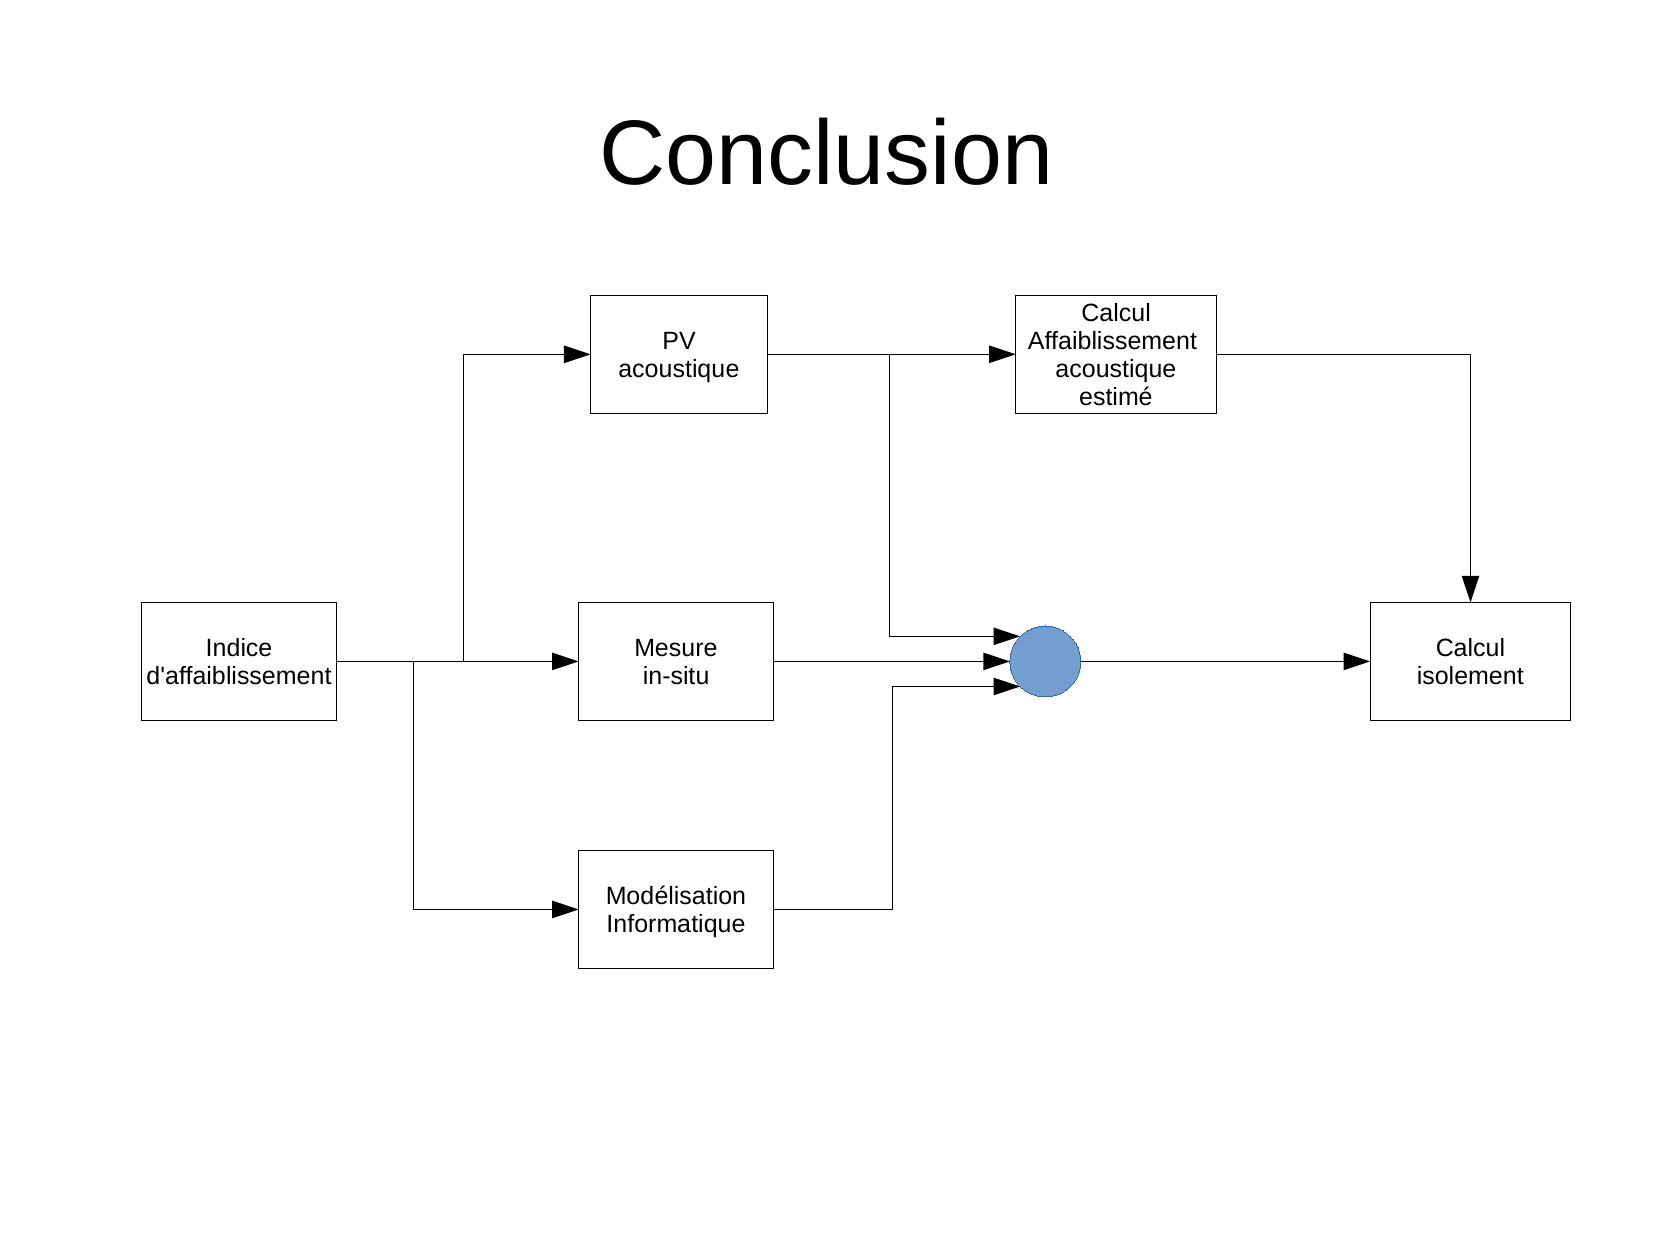

# Conclusion
PV
acoustique
Calcul
Affaiblissement
acoustique
estimé
Indice
d'affaiblissement
Mesure
in-situ
Calcul
isolement
Modélisation
Informatique